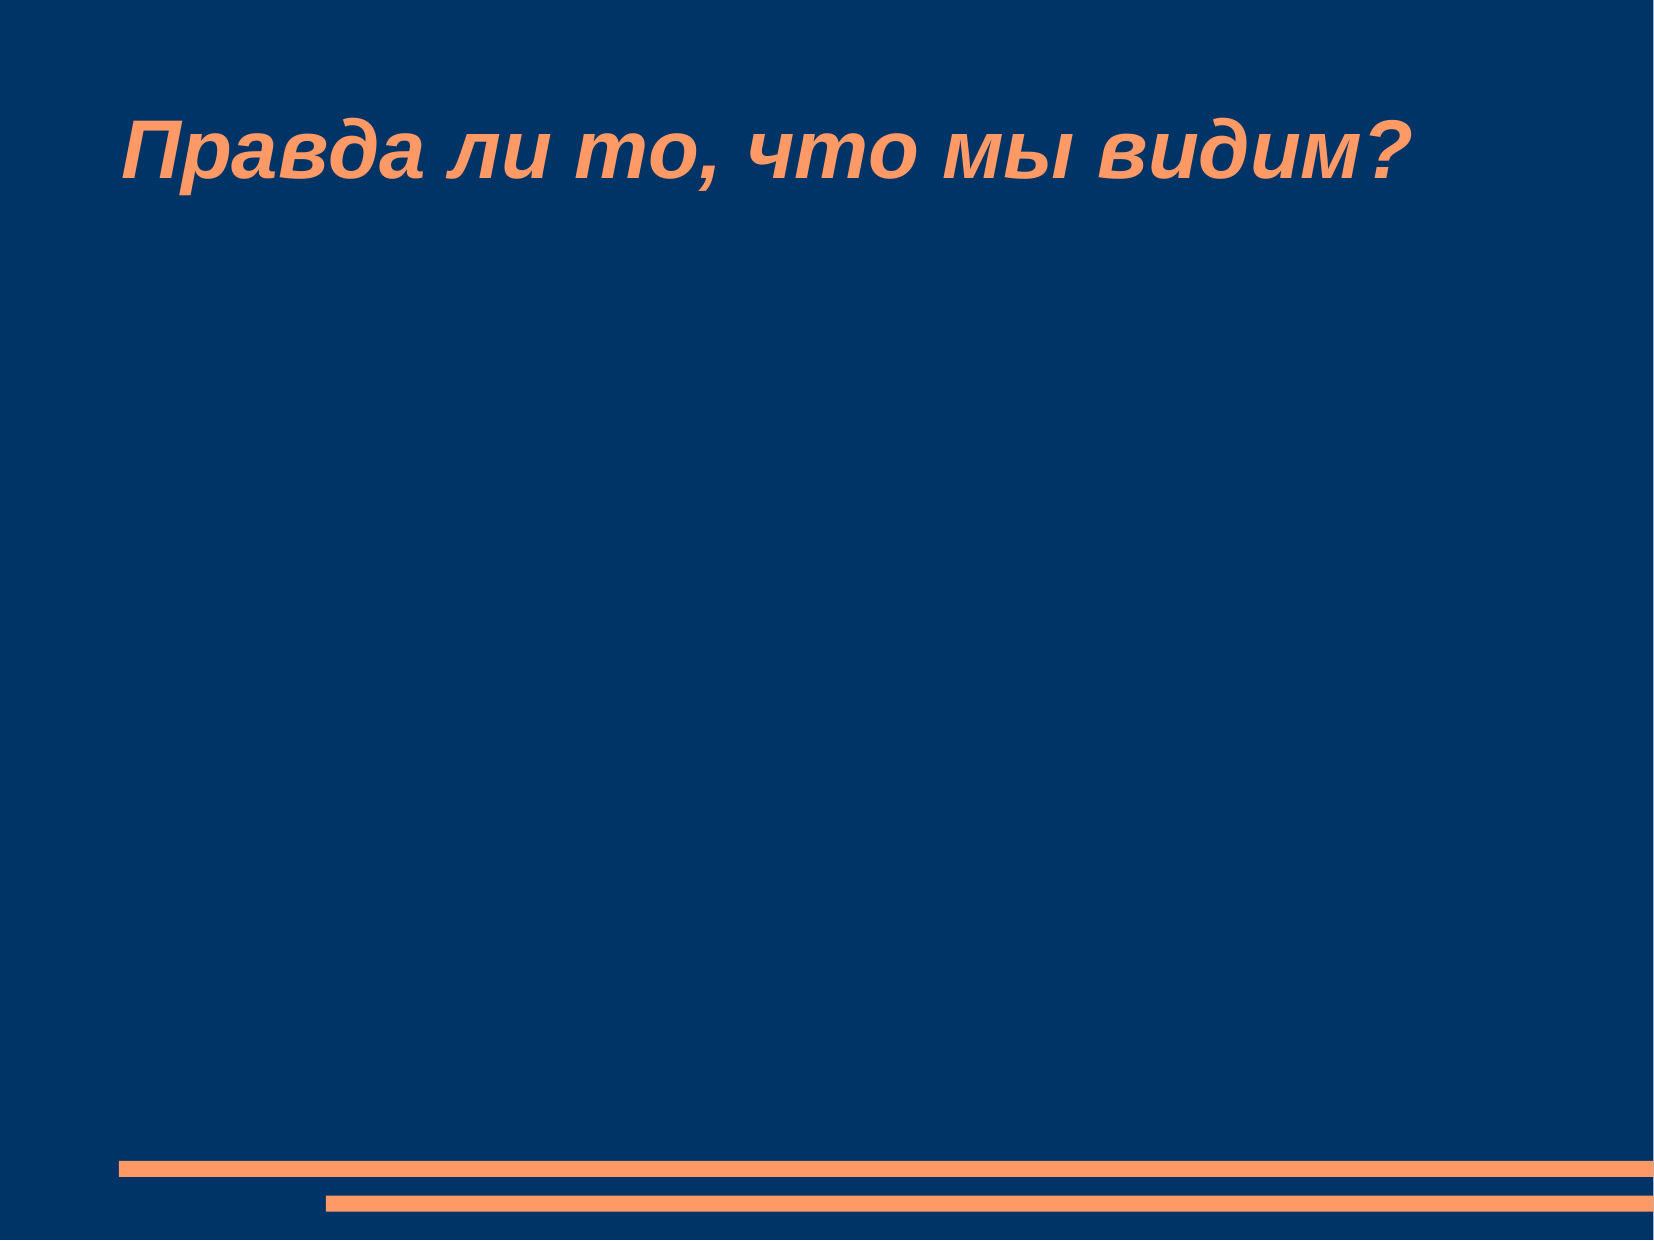

# Правда ли то, что мы видим?